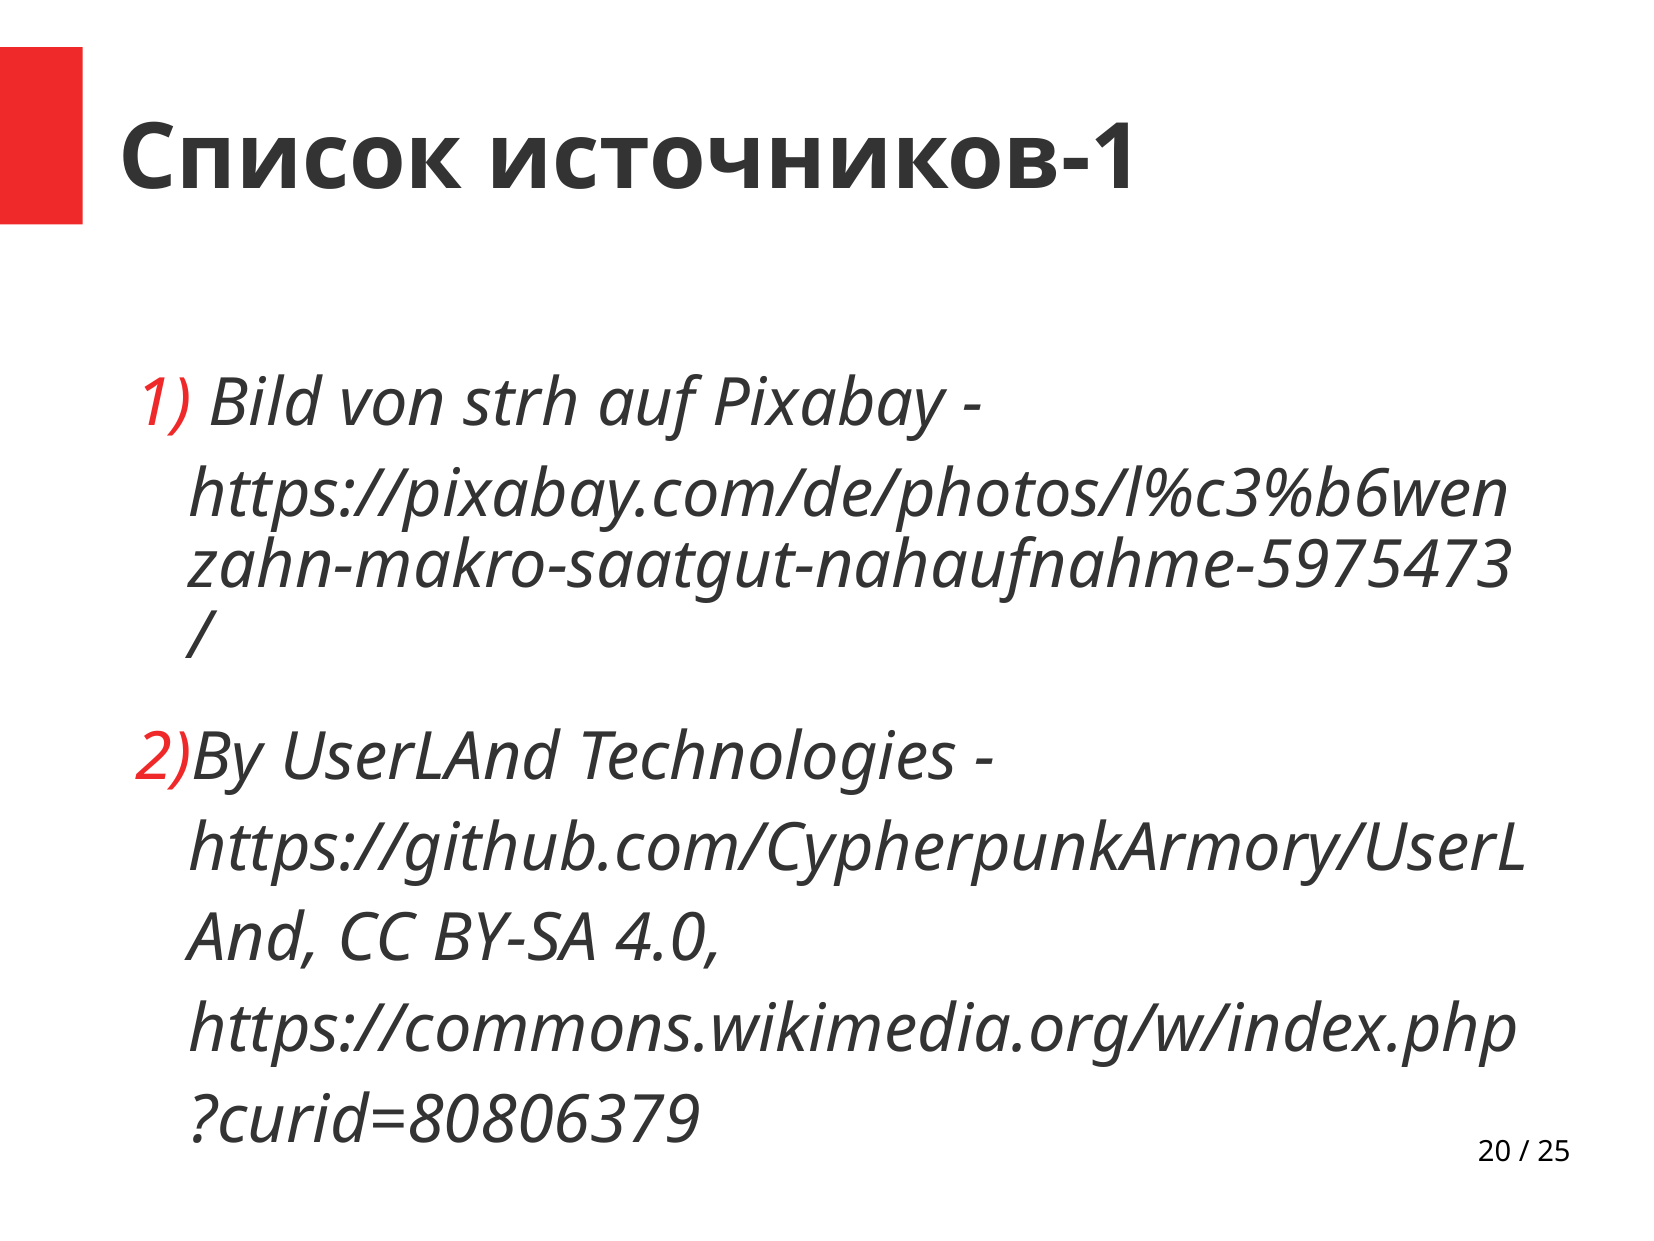

# Список источников-1
 Bild von strh auf Pixabay - https://pixabay.com/de/photos/l%c3%b6wenzahn-makro-saatgut-nahaufnahme-5975473/
By UserLAnd Technologies - https://github.com/CypherpunkArmory/UserLAnd, CC BY-SA 4.0, https://commons.wikimedia.org/w/index.php?curid=80806379
20